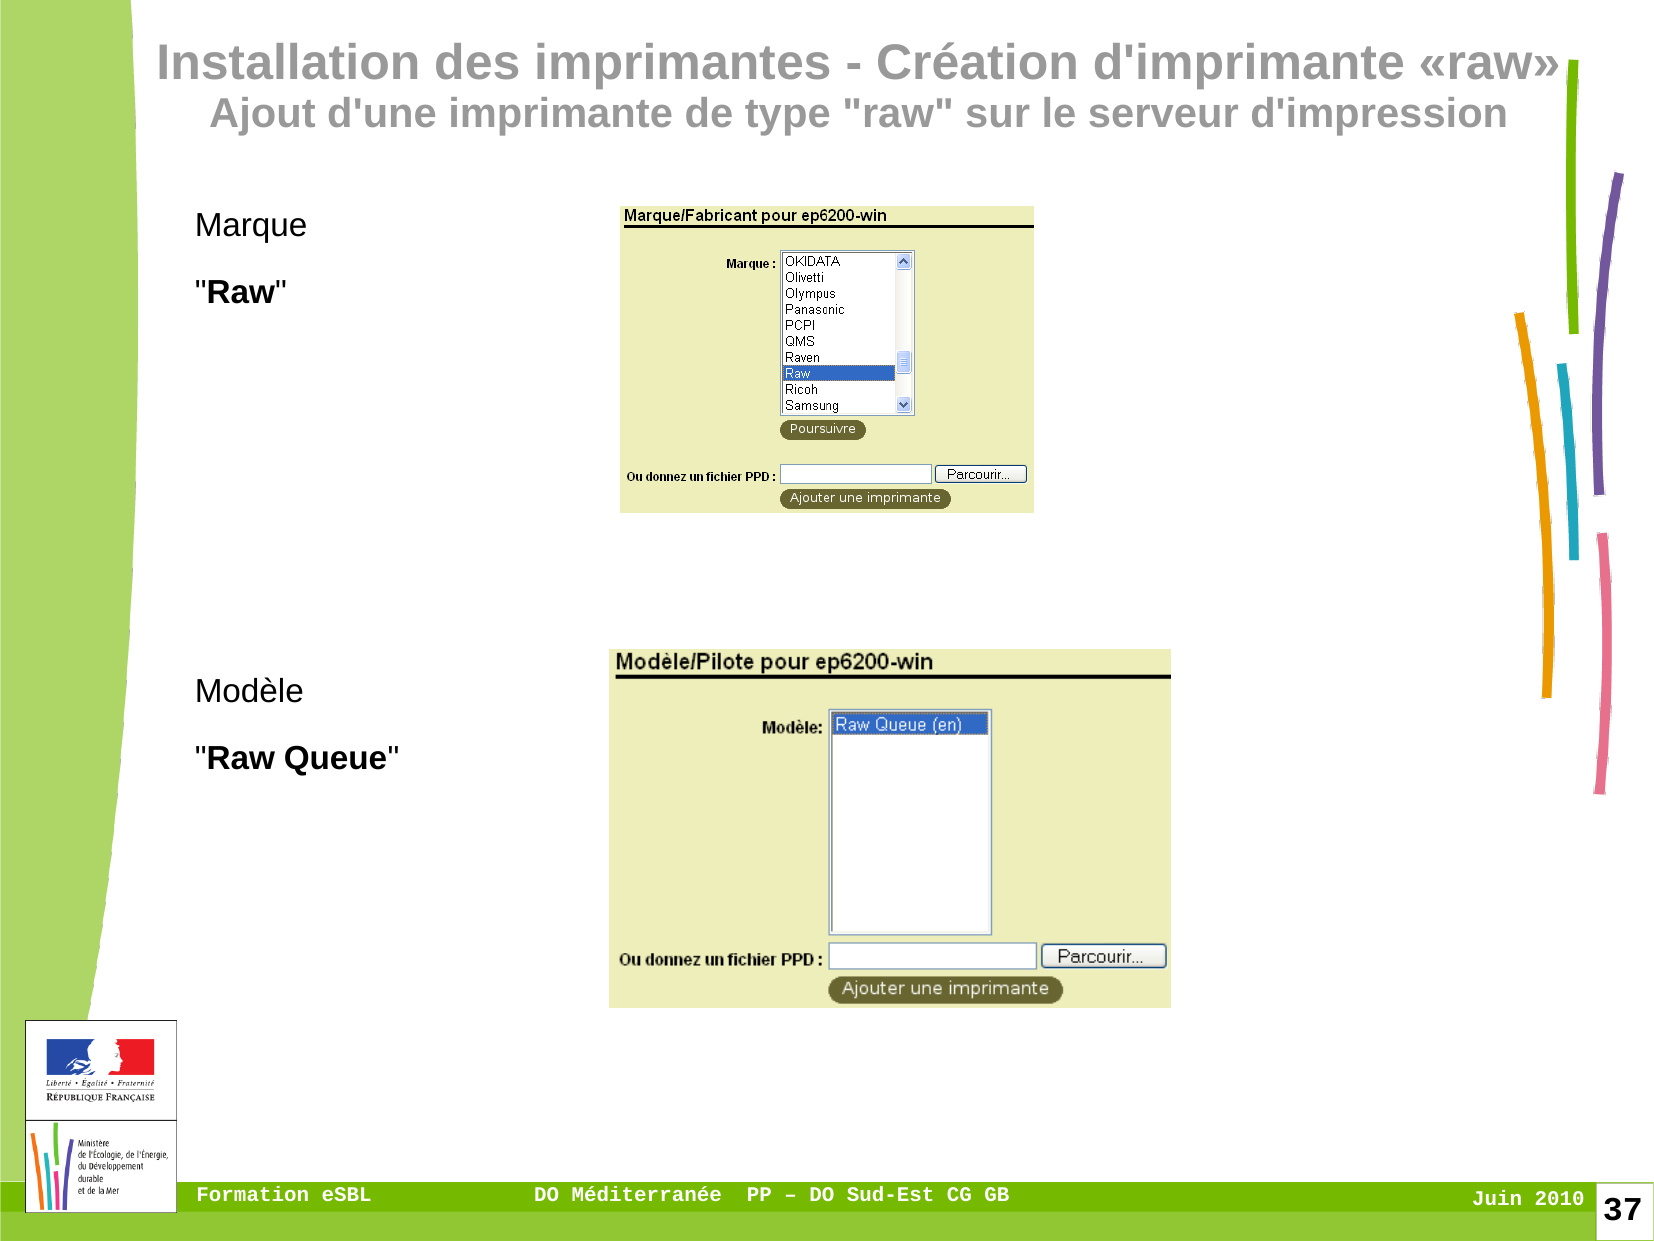

# Installation des imprimantes - Création d'imprimante «raw» Ajout d'une imprimante de type "raw" sur le serveur d'impression
Marque
"Raw"
Modèle
"Raw Queue"
37